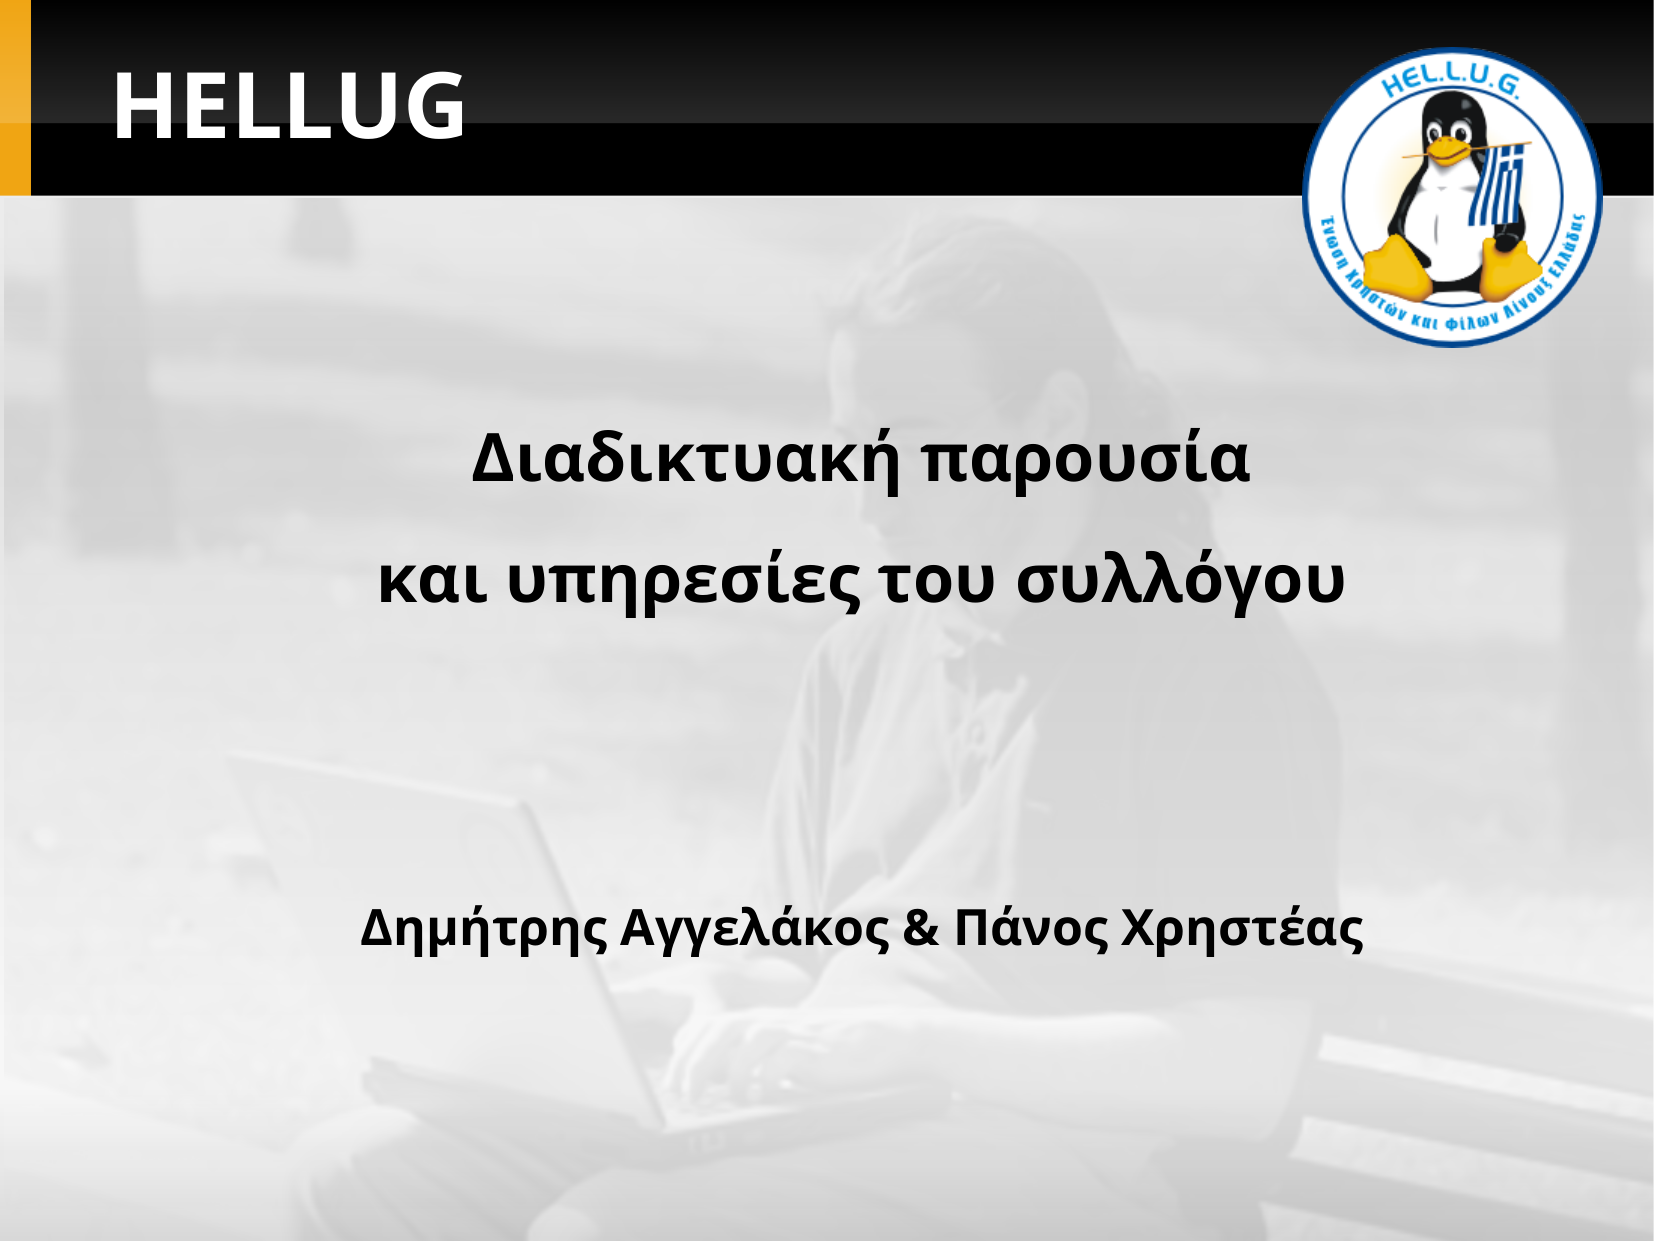

# HELLUG
Διαδικτυακή παρουσία
και υπηρεσίες του συλλόγου
Δημήτρης Αγγελάκος & Πάνος Χρηστέας